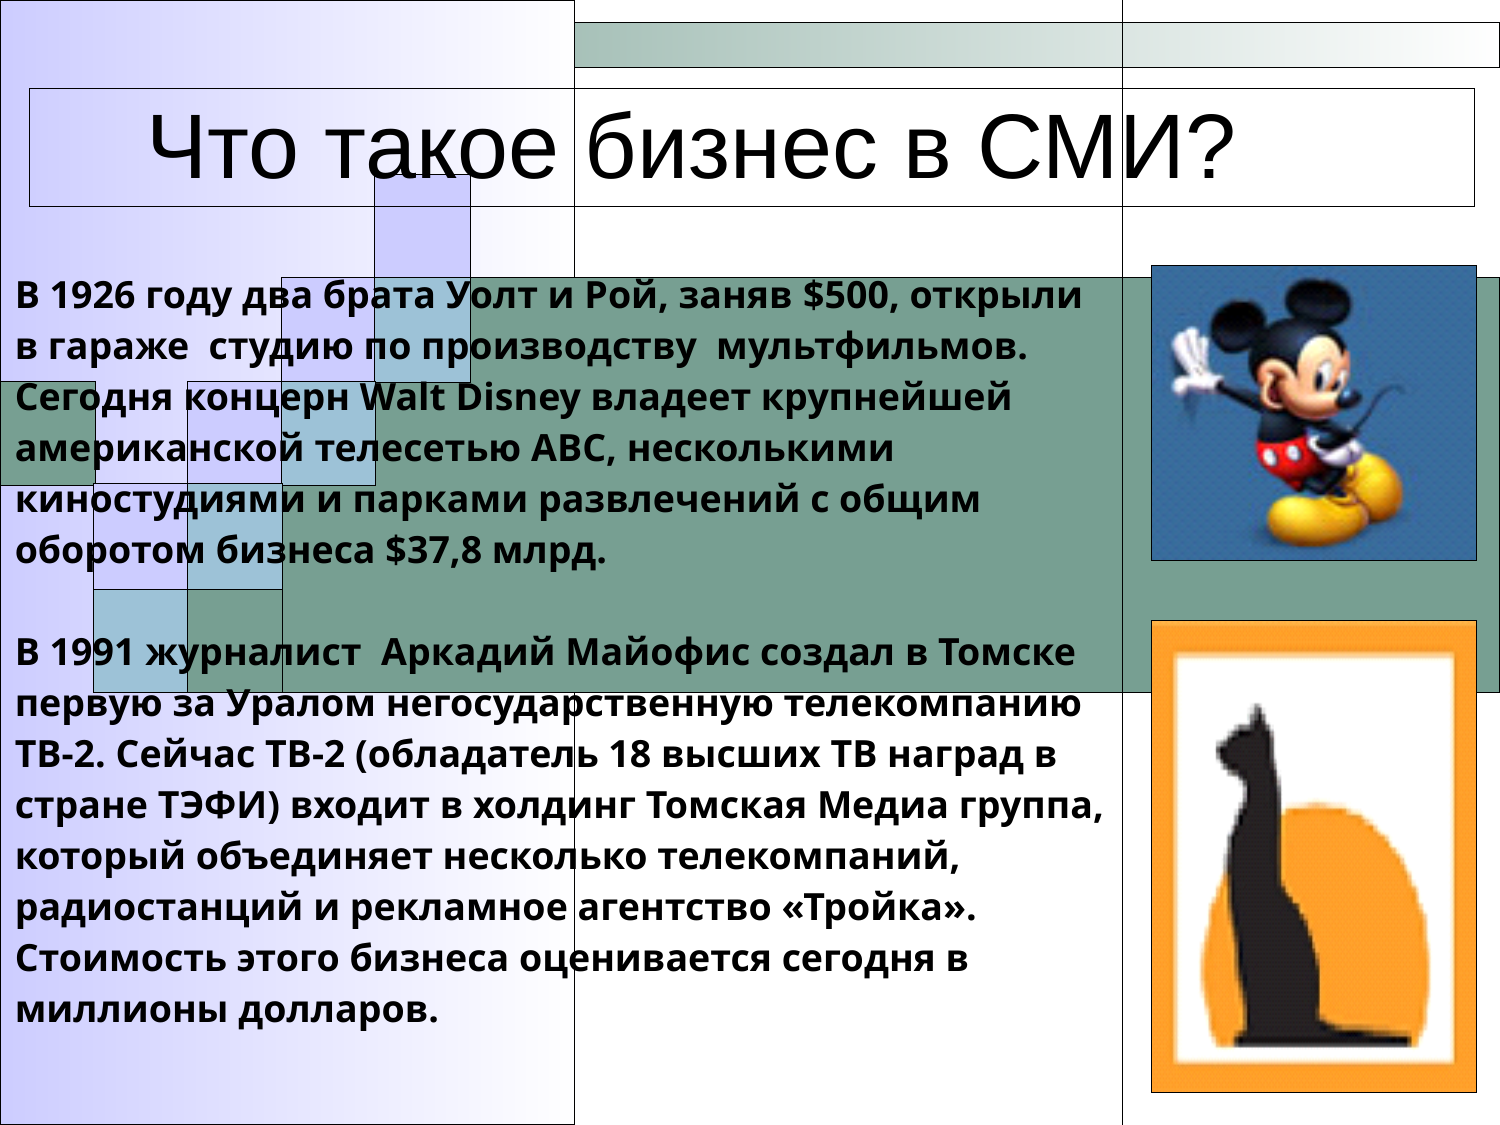

В 1926 году два брата Уолт и Рой, заняв $500, открыли в гараже студию по производству мультфильмов. Сегодня концерн Walt Disney владеет крупнейшей американской телесетью ABC, несколькими киностудиями и парками развлечений с общим оборотом бизнеса $37,8 млрд.
В 1991 журналист Аркадий Майофис создал в Томске первую за Уралом негосударственную телекомпанию ТВ-2. Сейчас ТВ-2 (обладатель 18 высших ТВ наград в стране ТЭФИ) входит в холдинг Томская Медиа группа, который объединяет несколько телекомпаний, радиостанций и рекламное агентство «Тройка». Стоимость этого бизнеса оценивается сегодня в миллионы долларов.
 Что такое бизнес в СМИ?